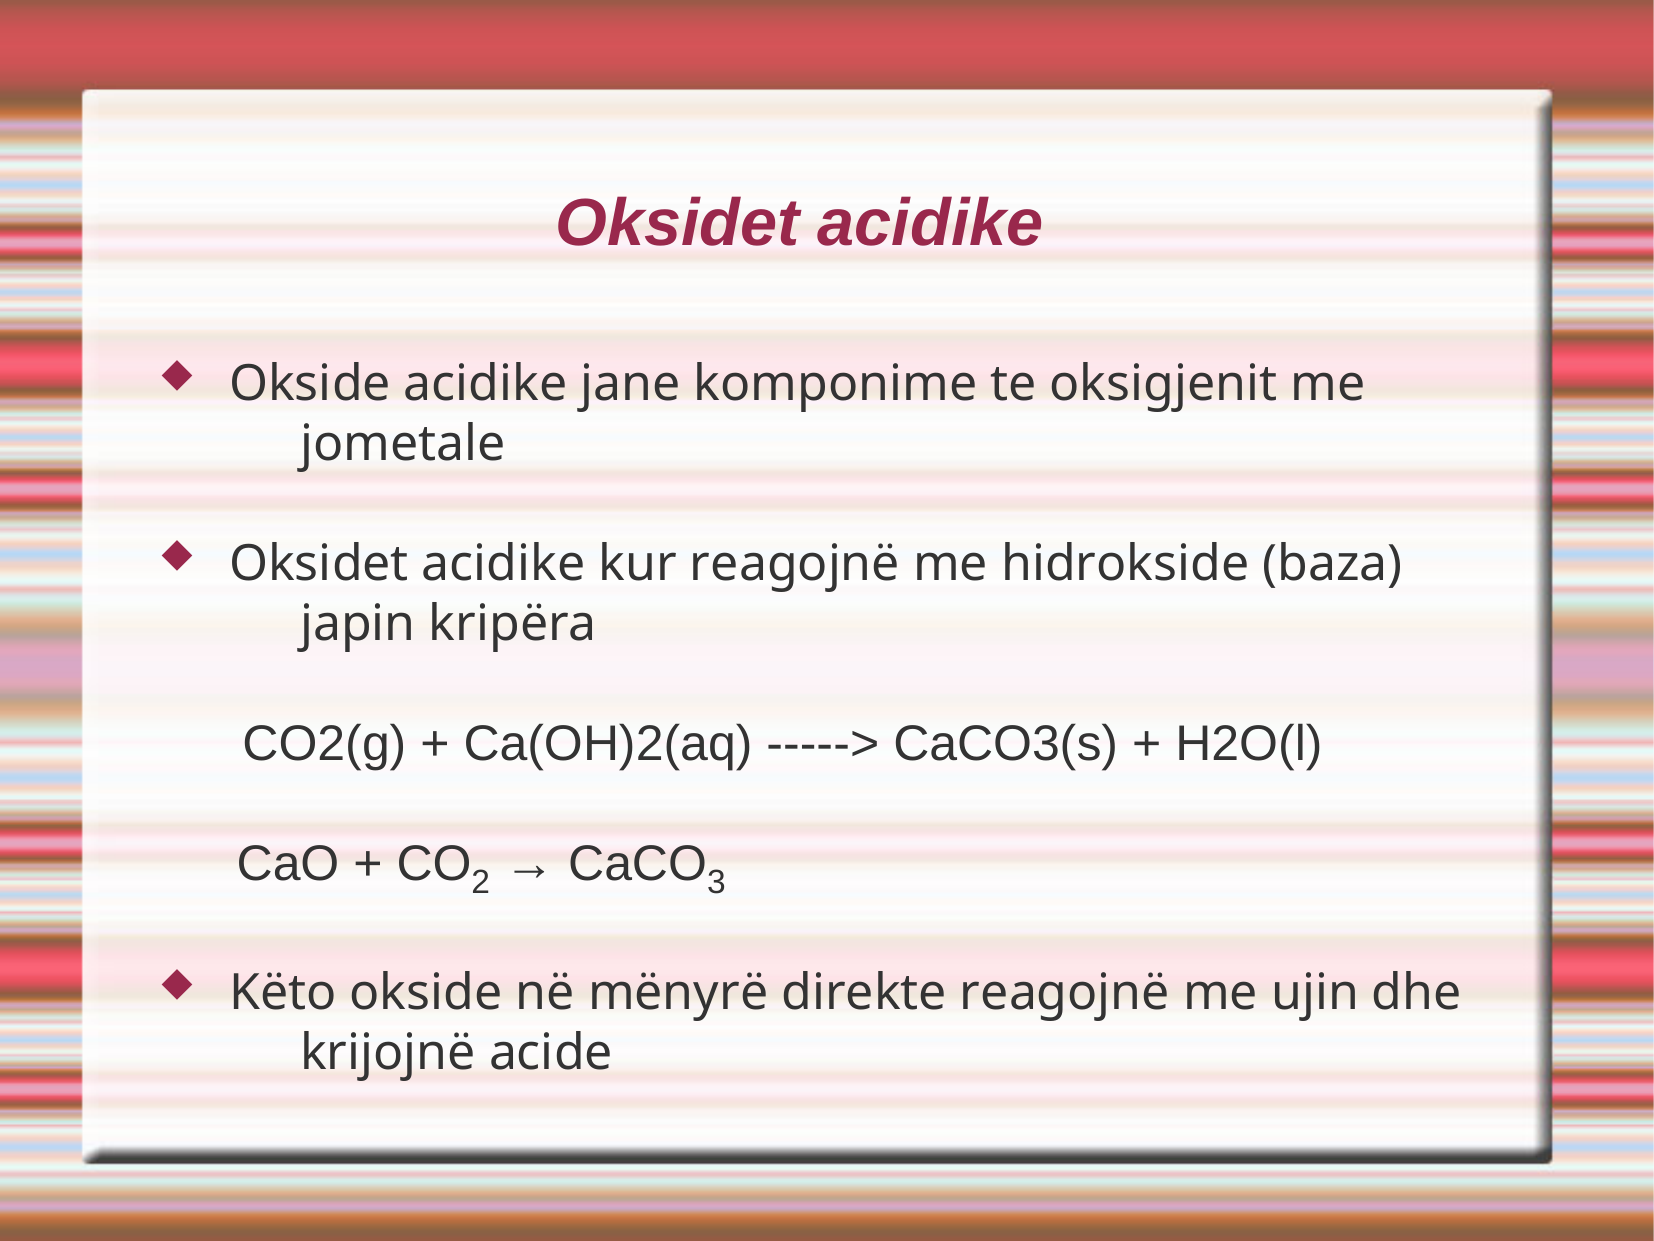

# Oksidet acidike
Okside acidike jane komponime te oksigjenit me jometale
Oksidet acidike kur reagojnë me hidrokside (baza) japin kripëra
 CO2(g) + Ca(OH)2(aq) -----> CaCO3(s) + H2O(l)
 CaO + CO2 → CaCO3
Këto okside në mënyrë direkte reagojnë me ujin dhe krijojnë acide